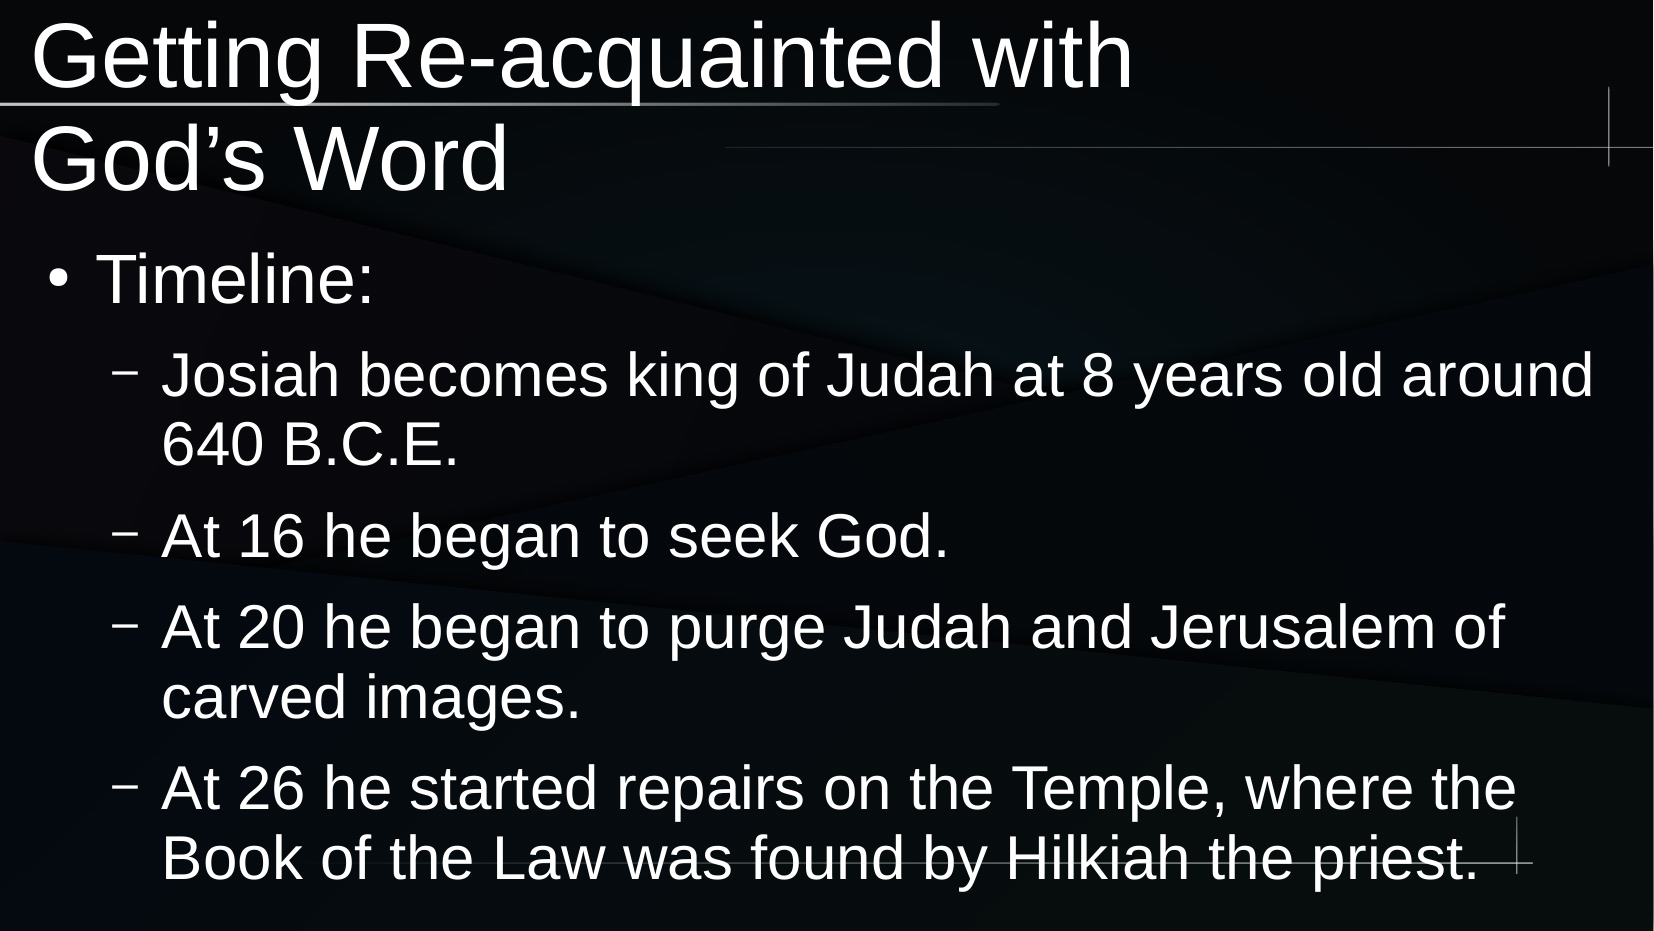

# Getting Re-acquainted with God’s Word
Timeline:
Josiah becomes king of Judah at 8 years old around 640 B.C.E.
At 16 he began to seek God.
At 20 he began to purge Judah and Jerusalem of carved images.
At 26 he started repairs on the Temple, where the Book of the Law was found by Hilkiah the priest.